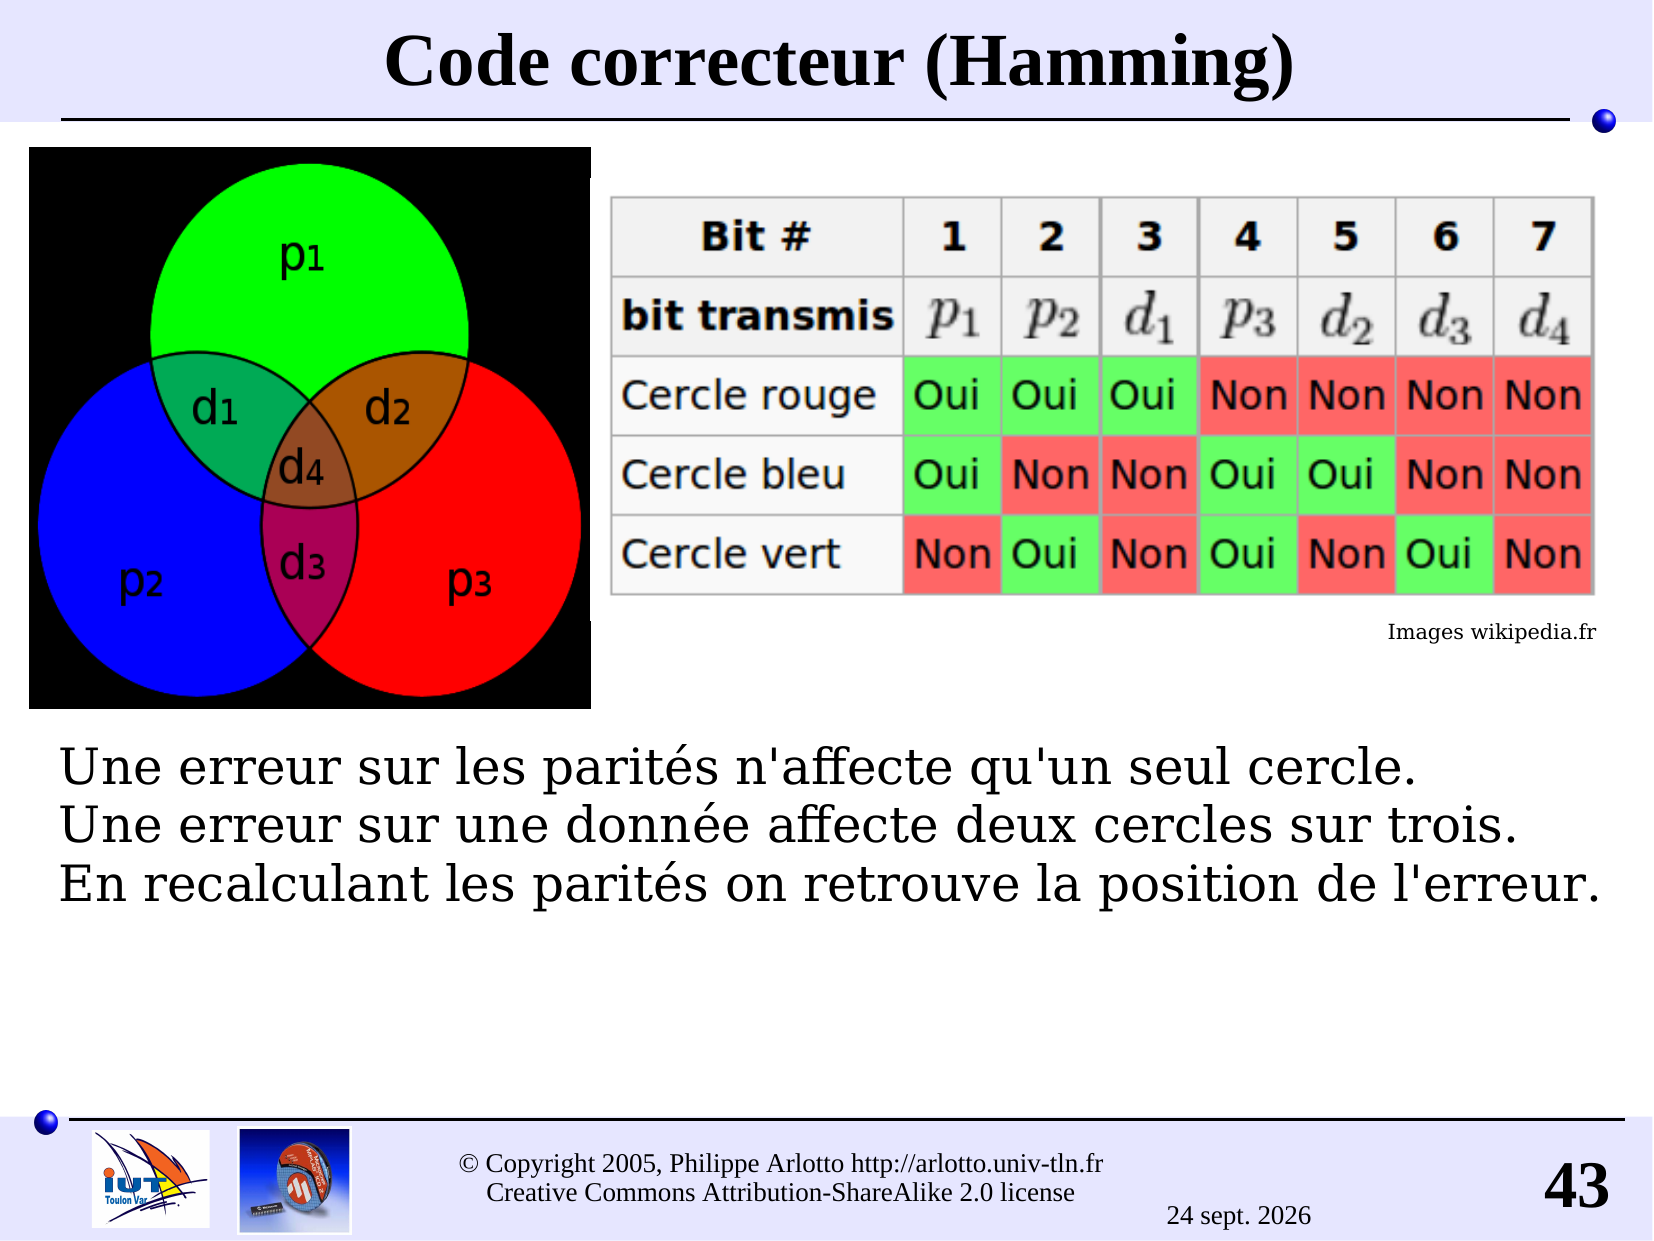

# Code correcteur (Hamming)
Images wikipedia.fr
Une erreur sur les parités n'affecte qu'un seul cercle.
Une erreur sur une donnée affecte deux cercles sur trois.
En recalculant les parités on retrouve la position de l'erreur.